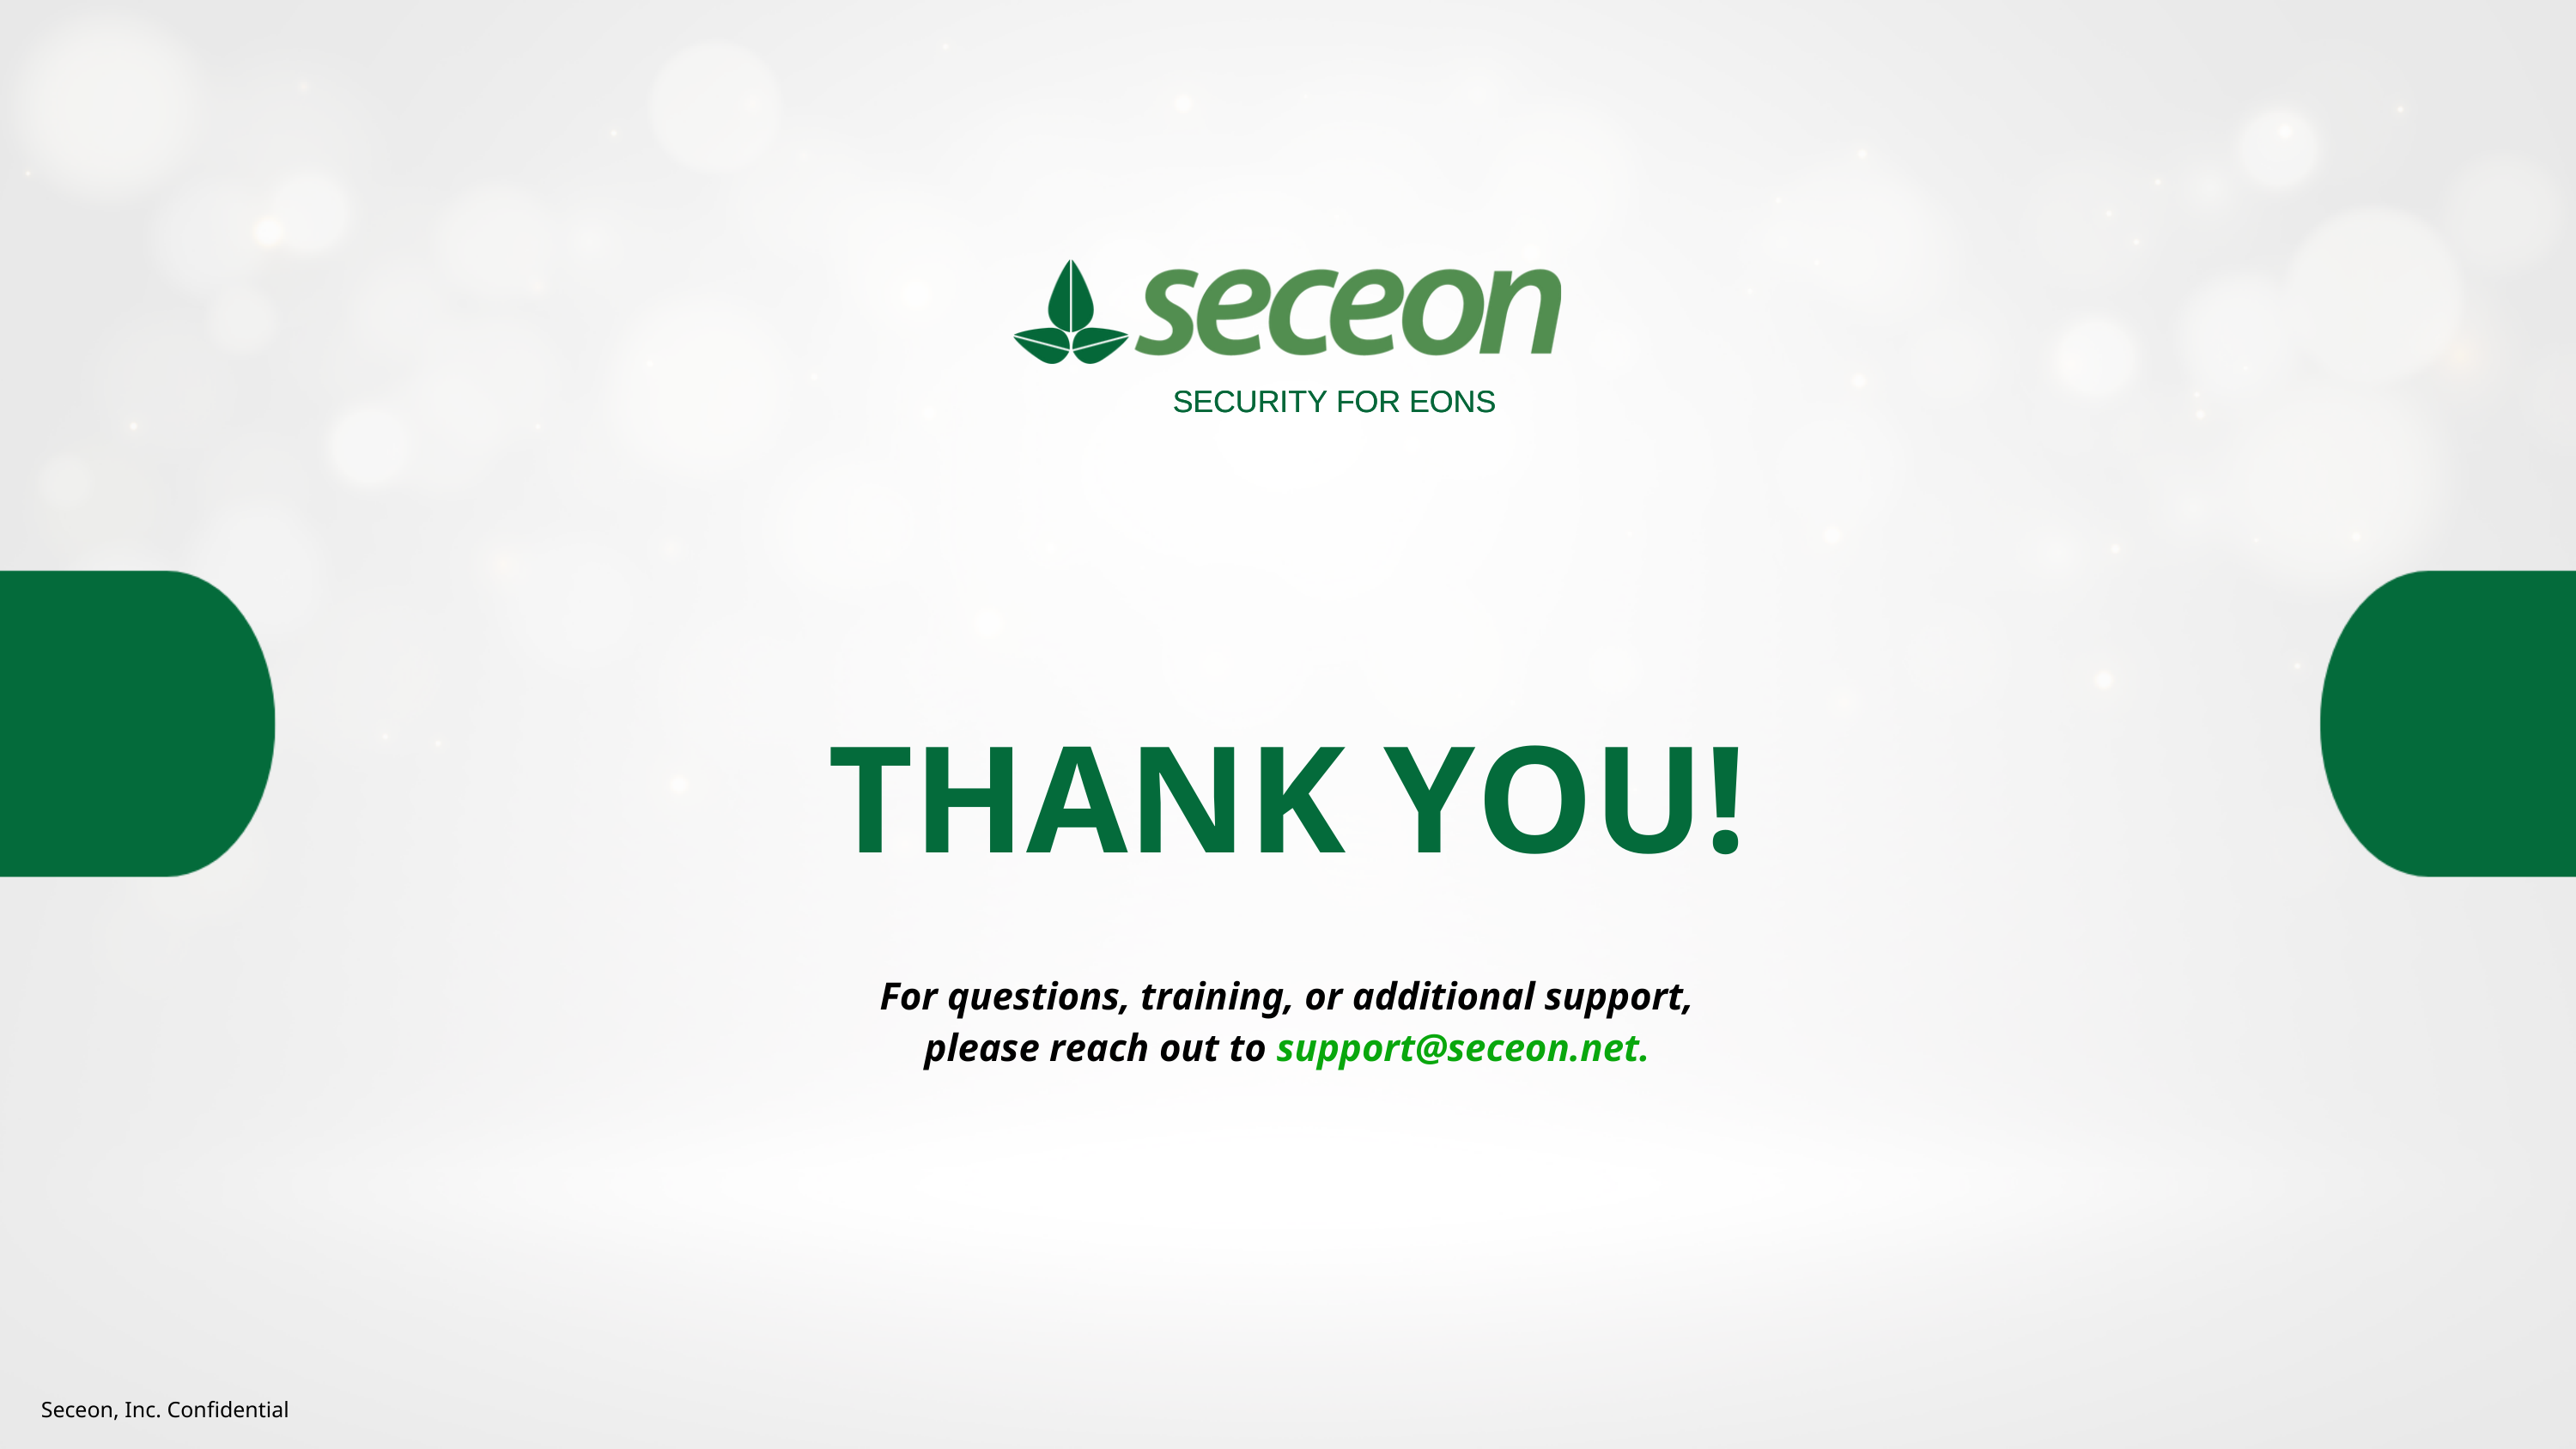

SECURITY FOR EONS
SECURITY FOR EONS
THANK YOU!
For questions, training, or additional support, please reach out to support@seceon.net.